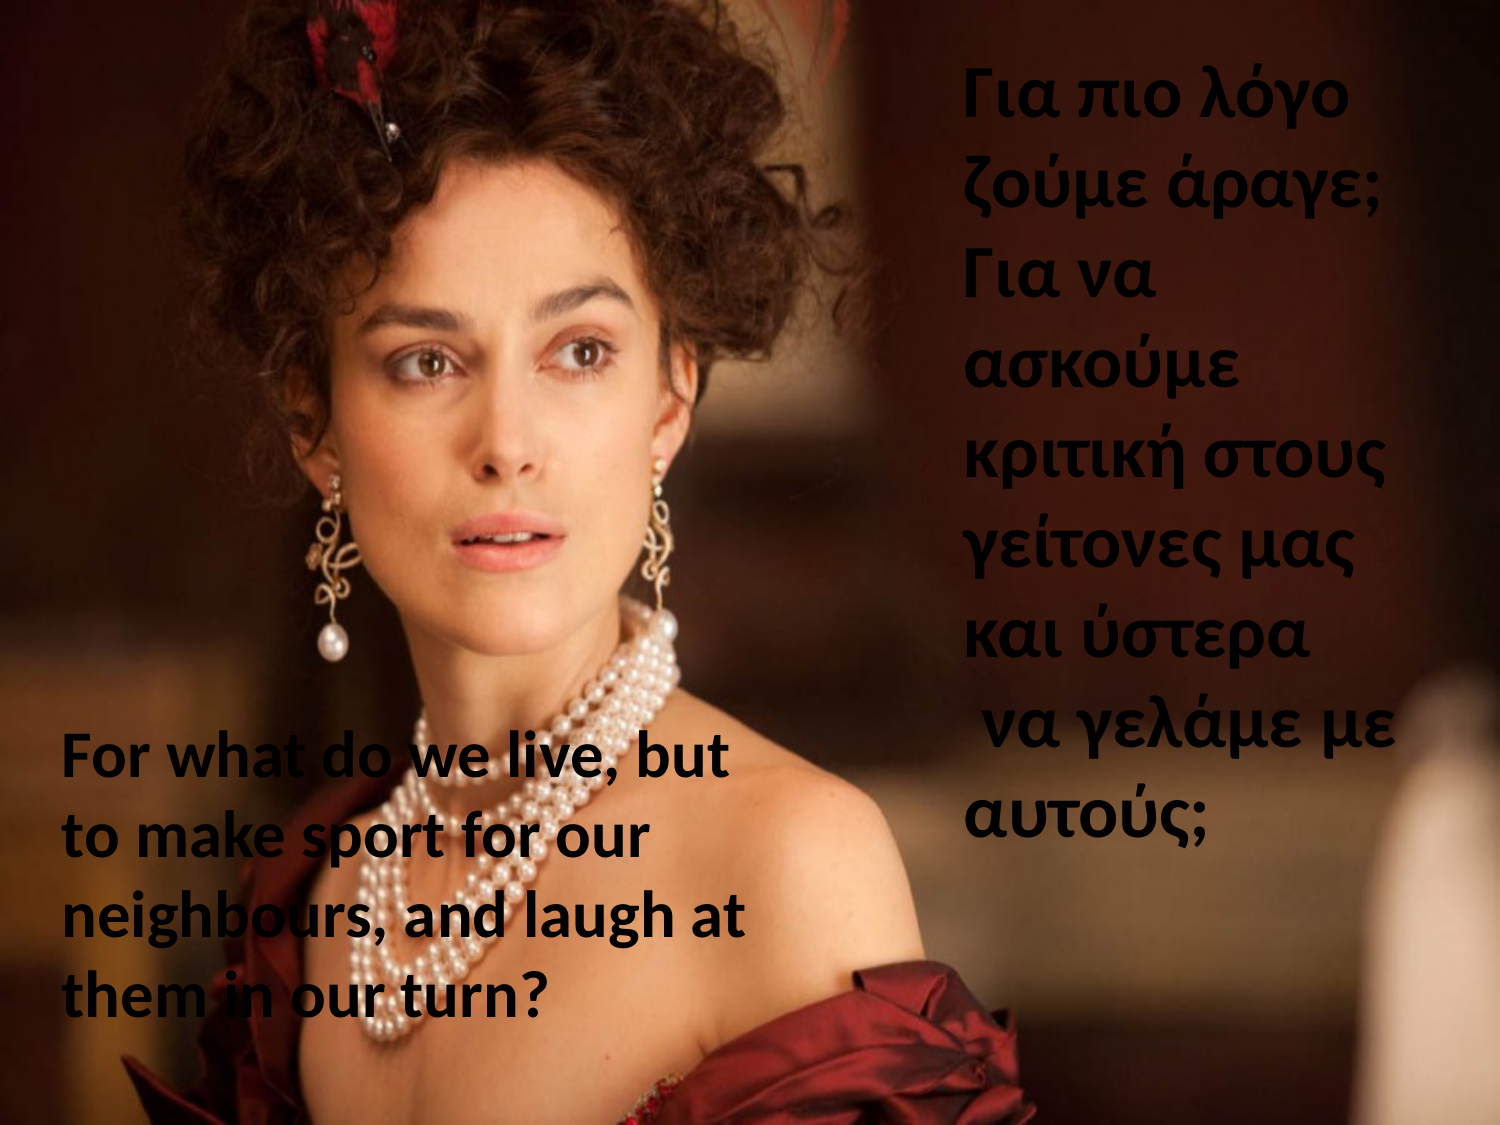

Για πιο λόγο ζούμε άραγε; Για να ασκούμε κριτική στους γείτονες μας και ύστερα
 να γελάμε με αυτούς;
For what do we live, but to make sport for our neighbours, and laugh at them in our turn?